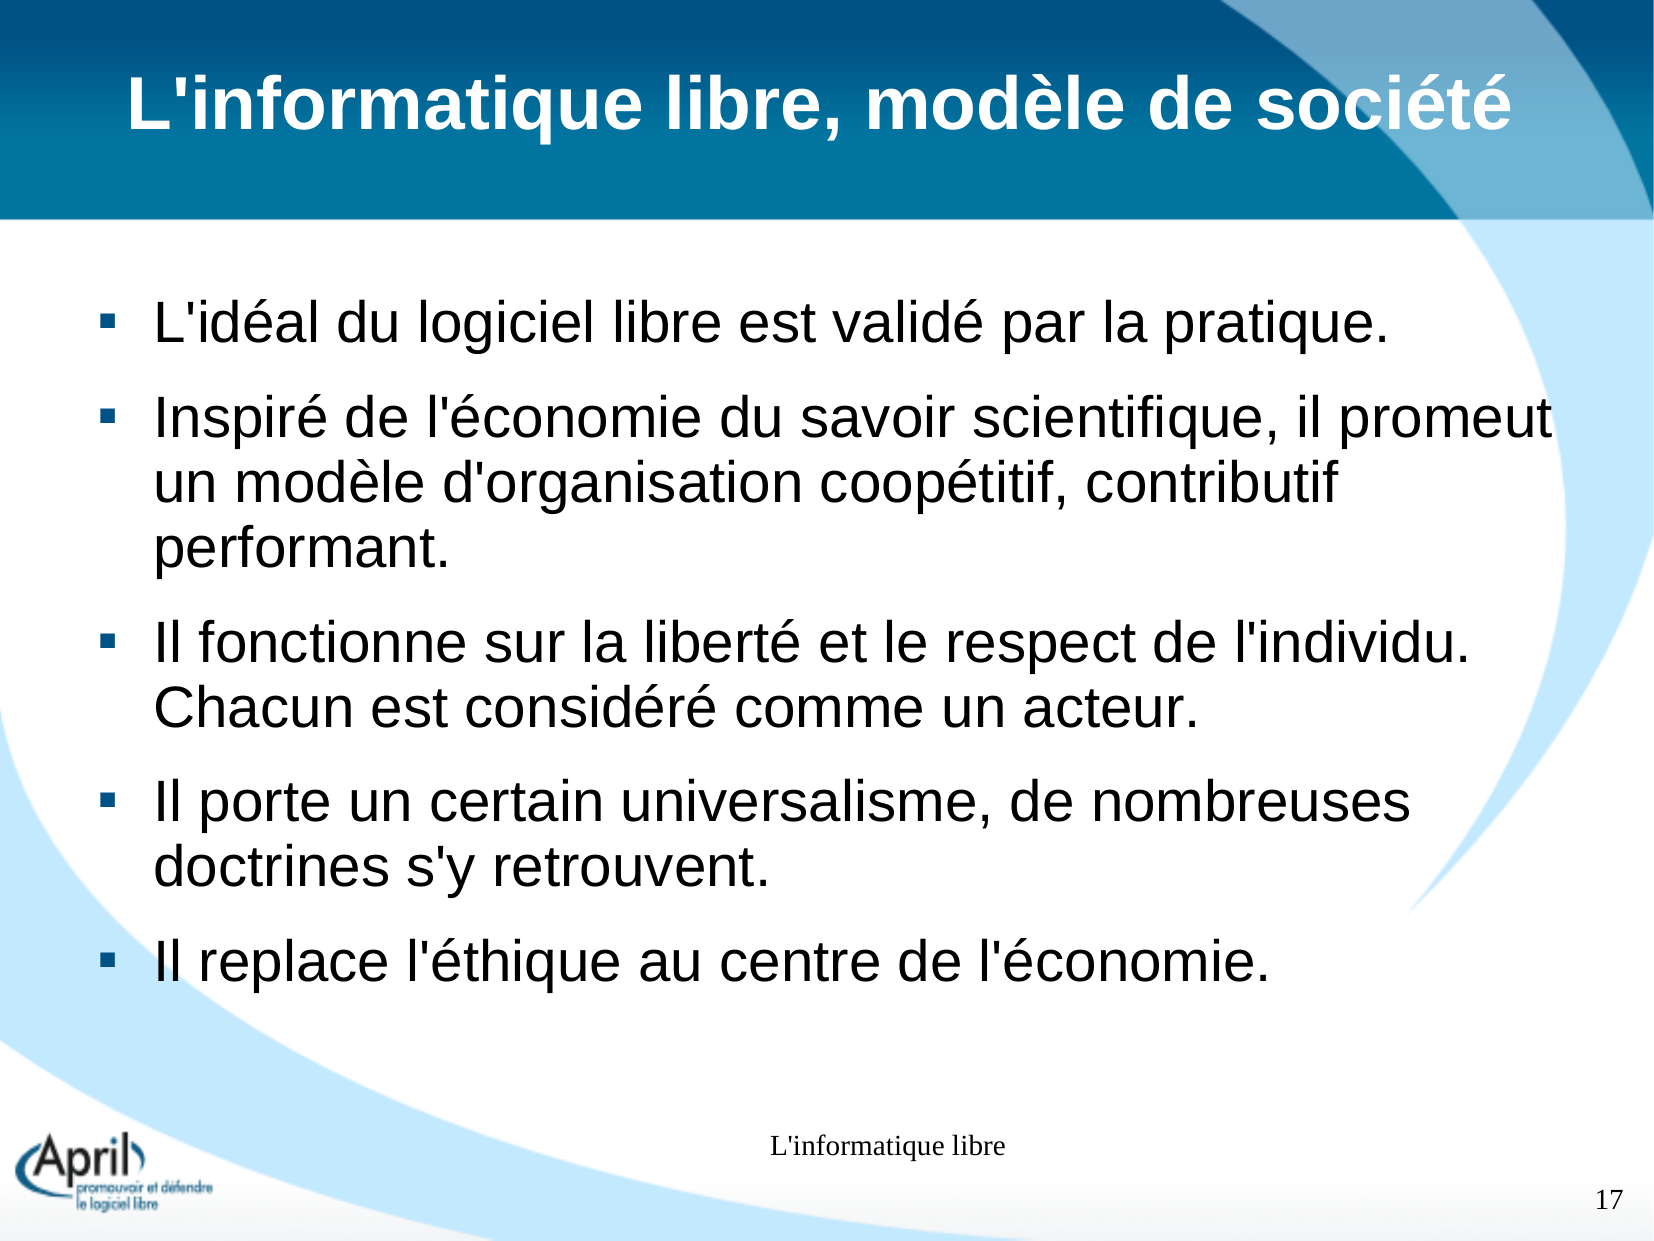

# L'informatique libre, modèle de société
L'idéal du logiciel libre est validé par la pratique.
Inspiré de l'économie du savoir scientifique, il promeut un modèle d'organisation coopétitif, contributif performant.
Il fonctionne sur la liberté et le respect de l'individu. Chacun est considéré comme un acteur.
Il porte un certain universalisme, de nombreuses doctrines s'y retrouvent.
Il replace l'éthique au centre de l'économie.
L'informatique libre
17